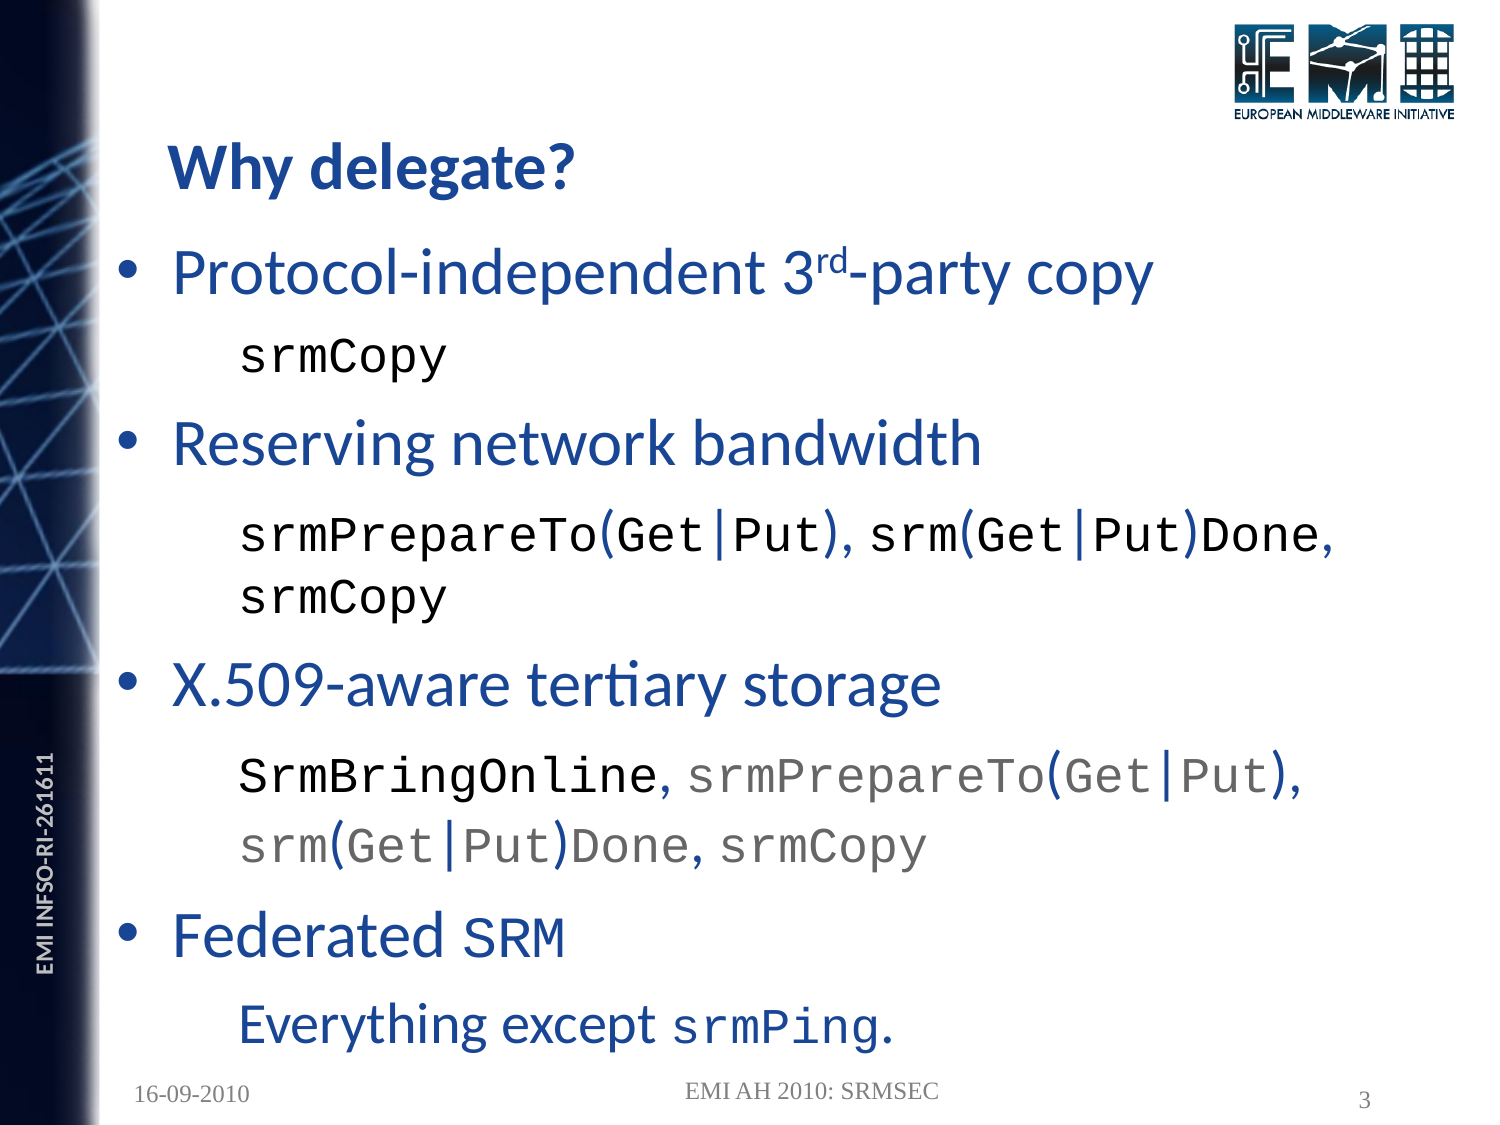

Why delegate?
# Protocol-independent 3rd-party copy
srmCopy
Reserving network bandwidth
srmPrepareTo(Get|Put), srm(Get|Put)Done, srmCopy
X.509-aware tertiary storage
SrmBringOnline, srmPrepareTo(Get|Put), srm(Get|Put)Done, srmCopy
Federated SRM
Everything except srmPing.
EMI AH 2010: SRMSEC
16-09-2010
3